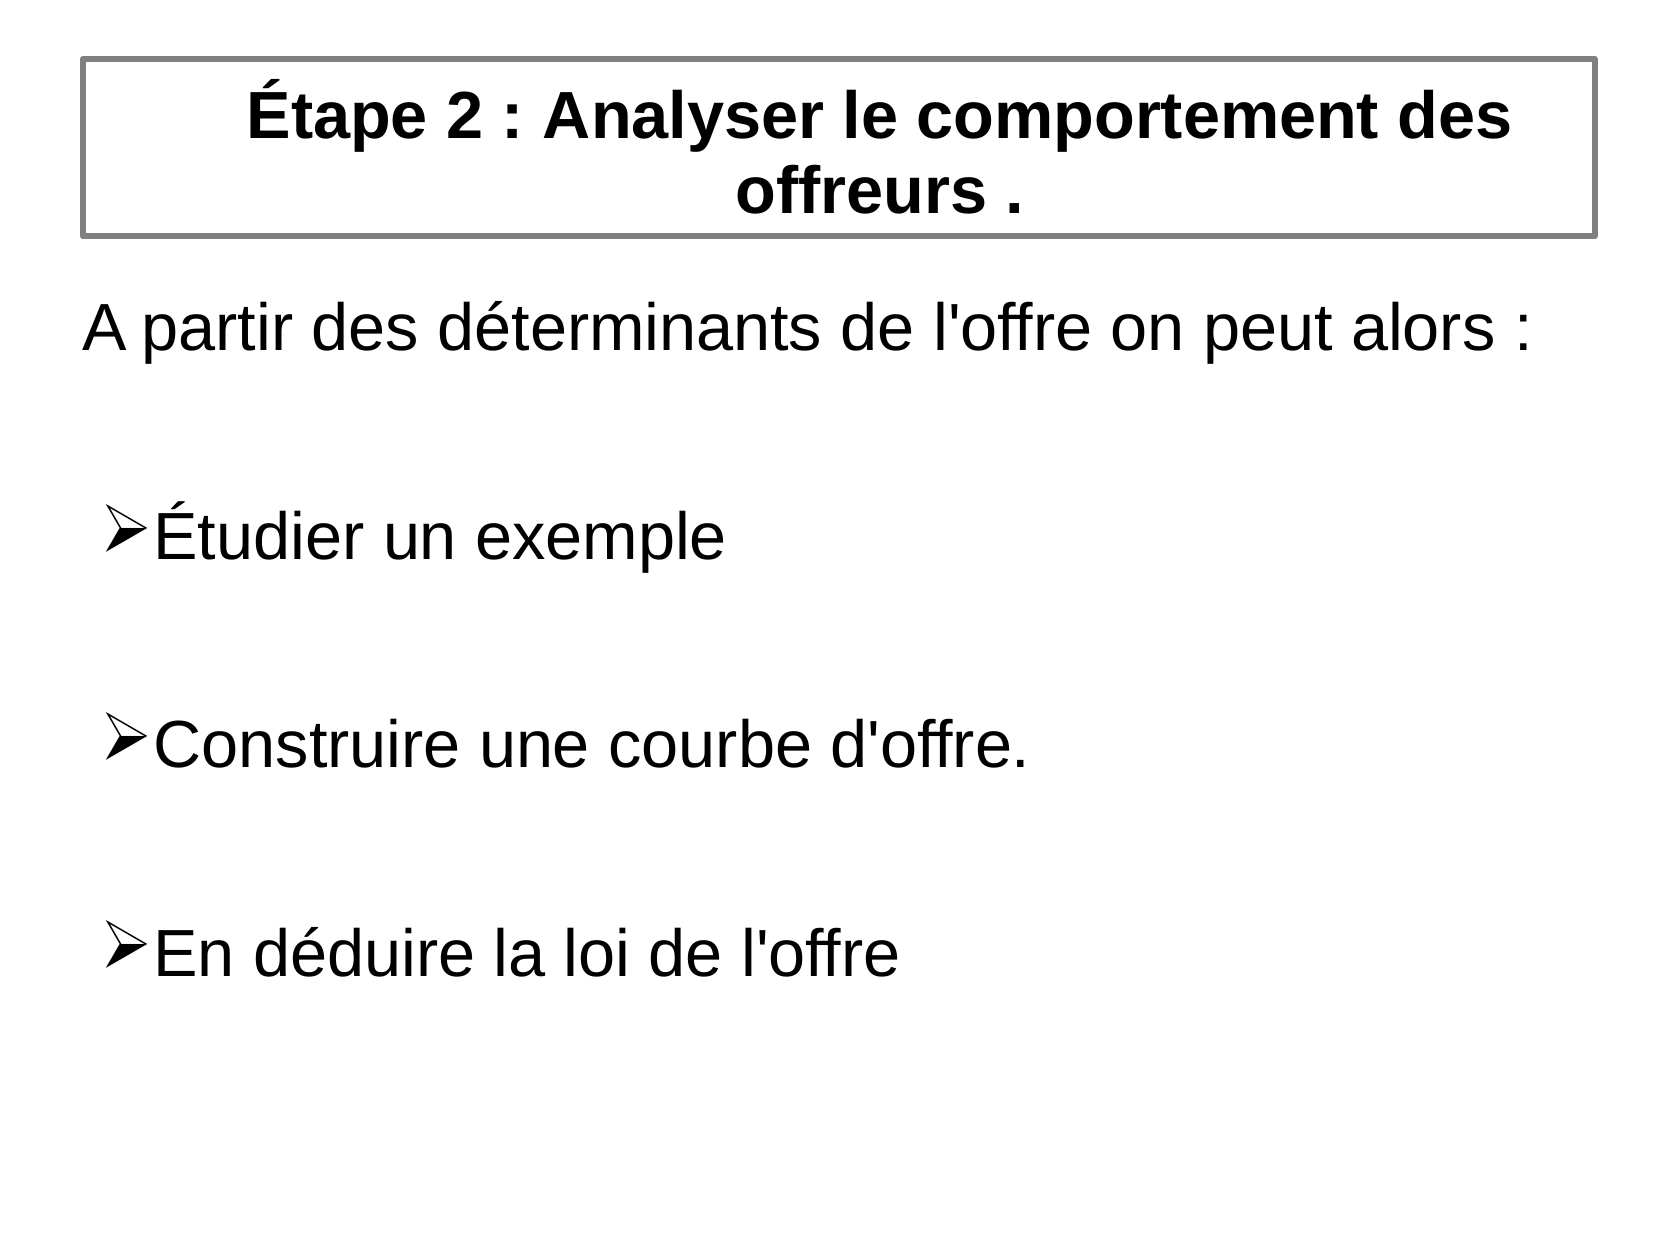

# Étape 2 : Analyser le comportement des offreurs .
A partir des déterminants de l'offre on peut alors :
Étudier un exemple
Construire une courbe d'offre.
En déduire la loi de l'offre